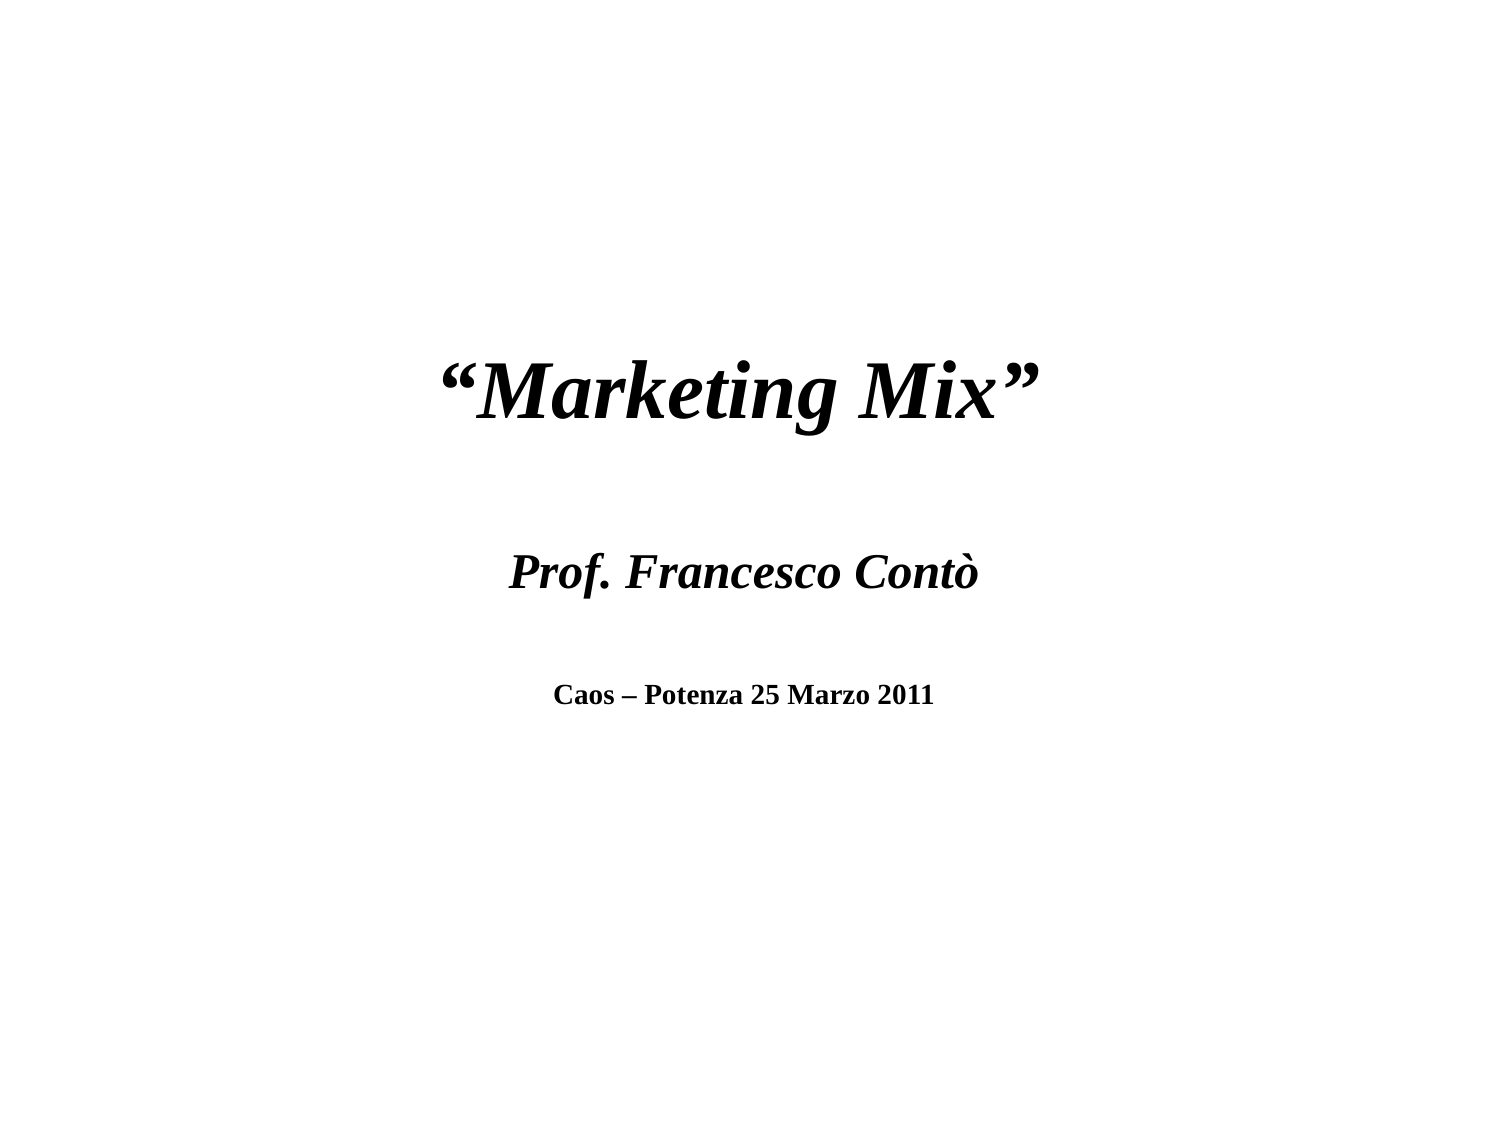

“Marketing Mix”
Prof. Francesco Contò
Caos – Potenza 25 Marzo 2011